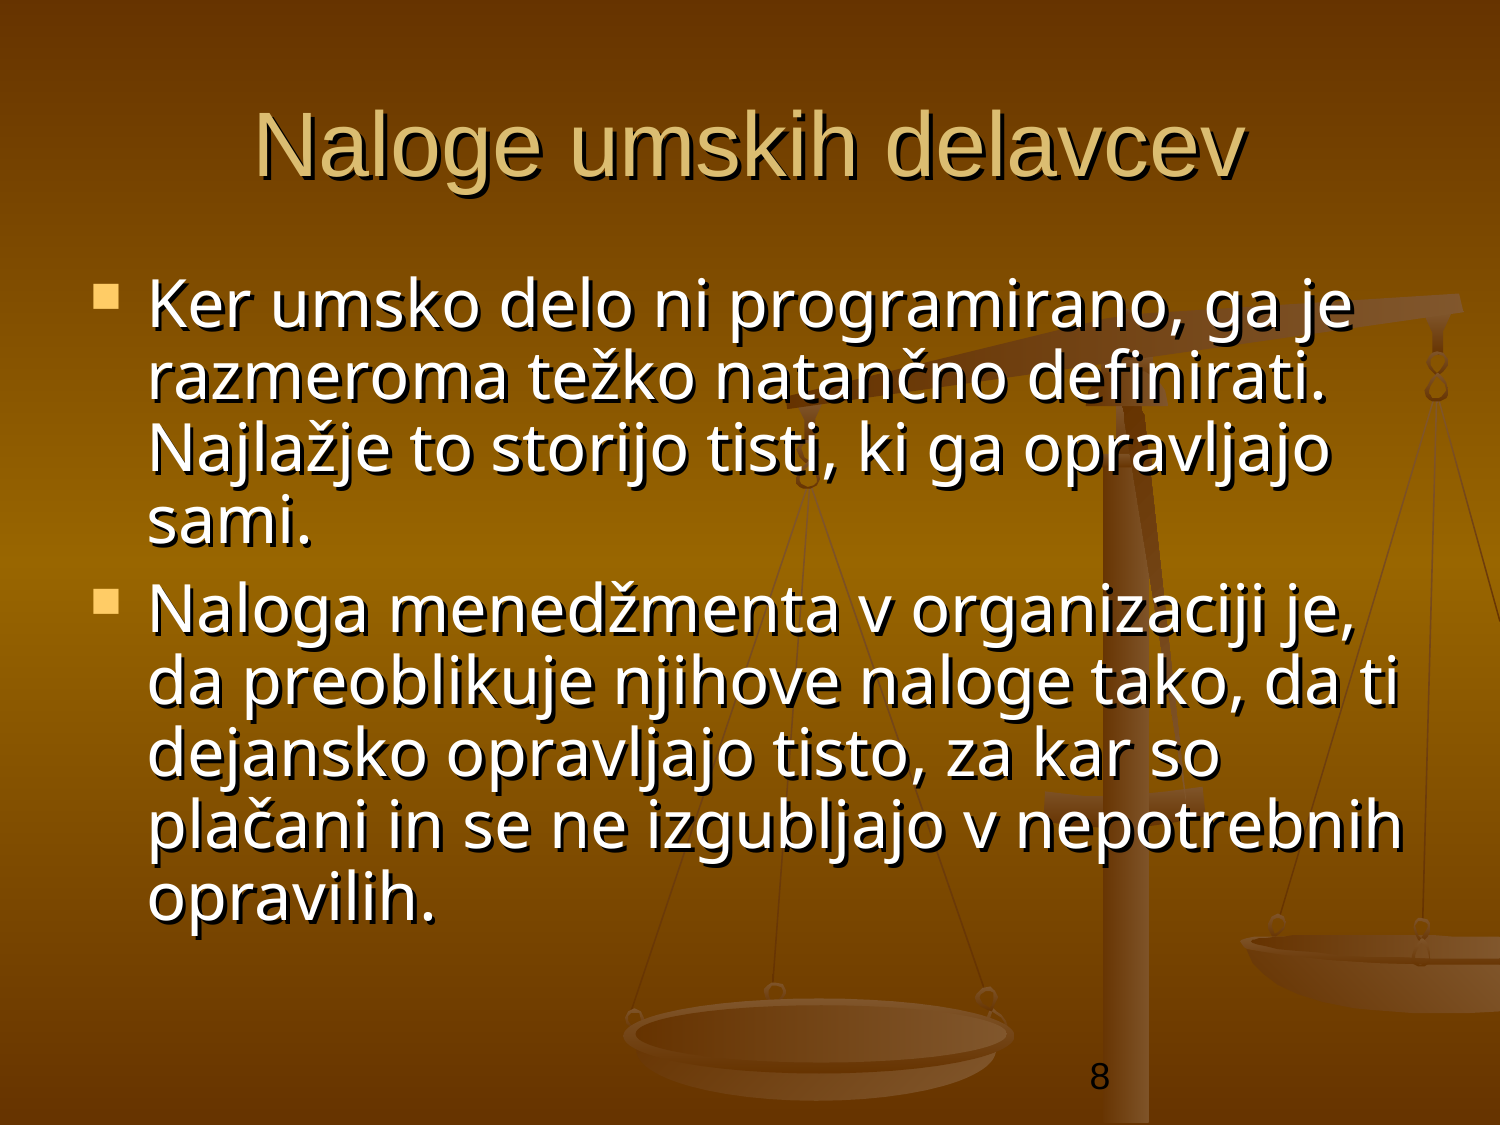

# Naloge umskih delavcev
Ker umsko delo ni programirano, ga je razmeroma težko natančno definirati. Najlažje to storijo tisti, ki ga opravljajo sami.
Naloga menedžmenta v organizaciji je, da preoblikuje njihove naloge tako, da ti dejansko opravljajo tisto, za kar so plačani in se ne izgubljajo v nepotrebnih opravilih.
8